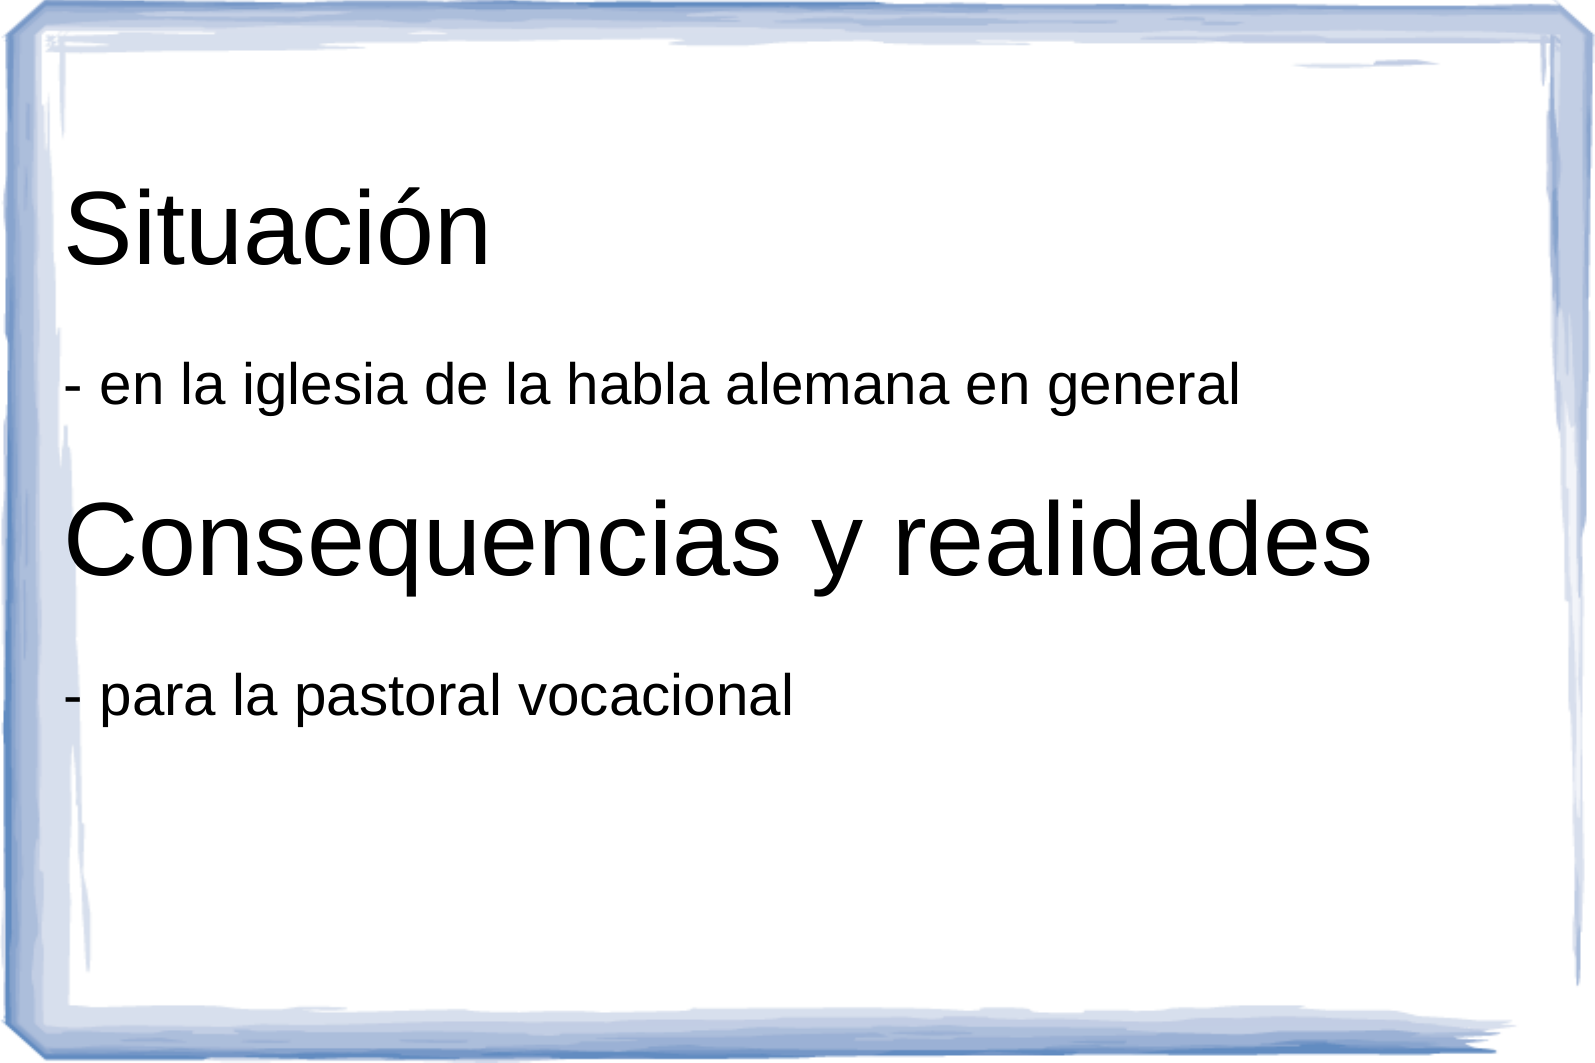

Situación
- en la iglesia de la habla alemana en general
Consequencias y realidades
- para la pastoral vocacional